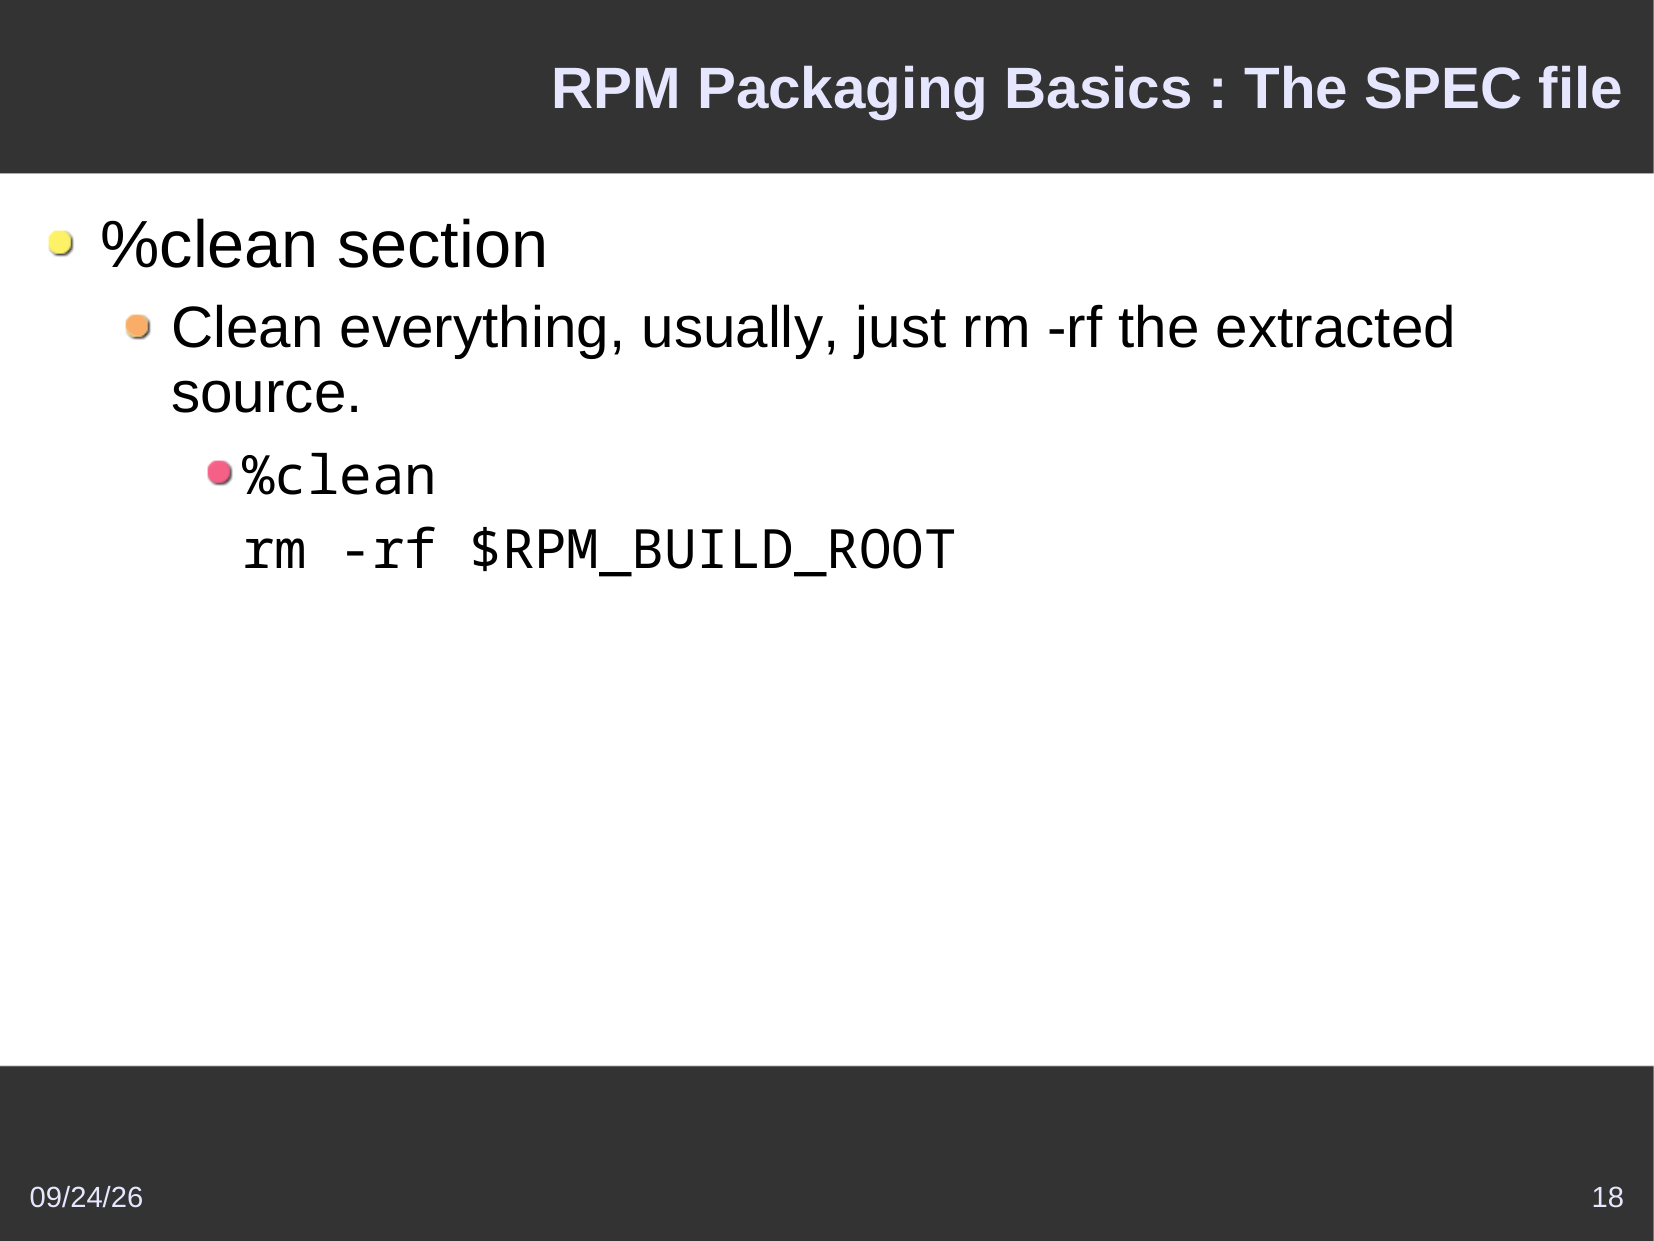

# RPM Packaging Basics : The SPEC file
%clean section
Clean everything, usually, just rm -rf the extracted source.
%clean
rm -rf $RPM_BUILD_ROOT
18